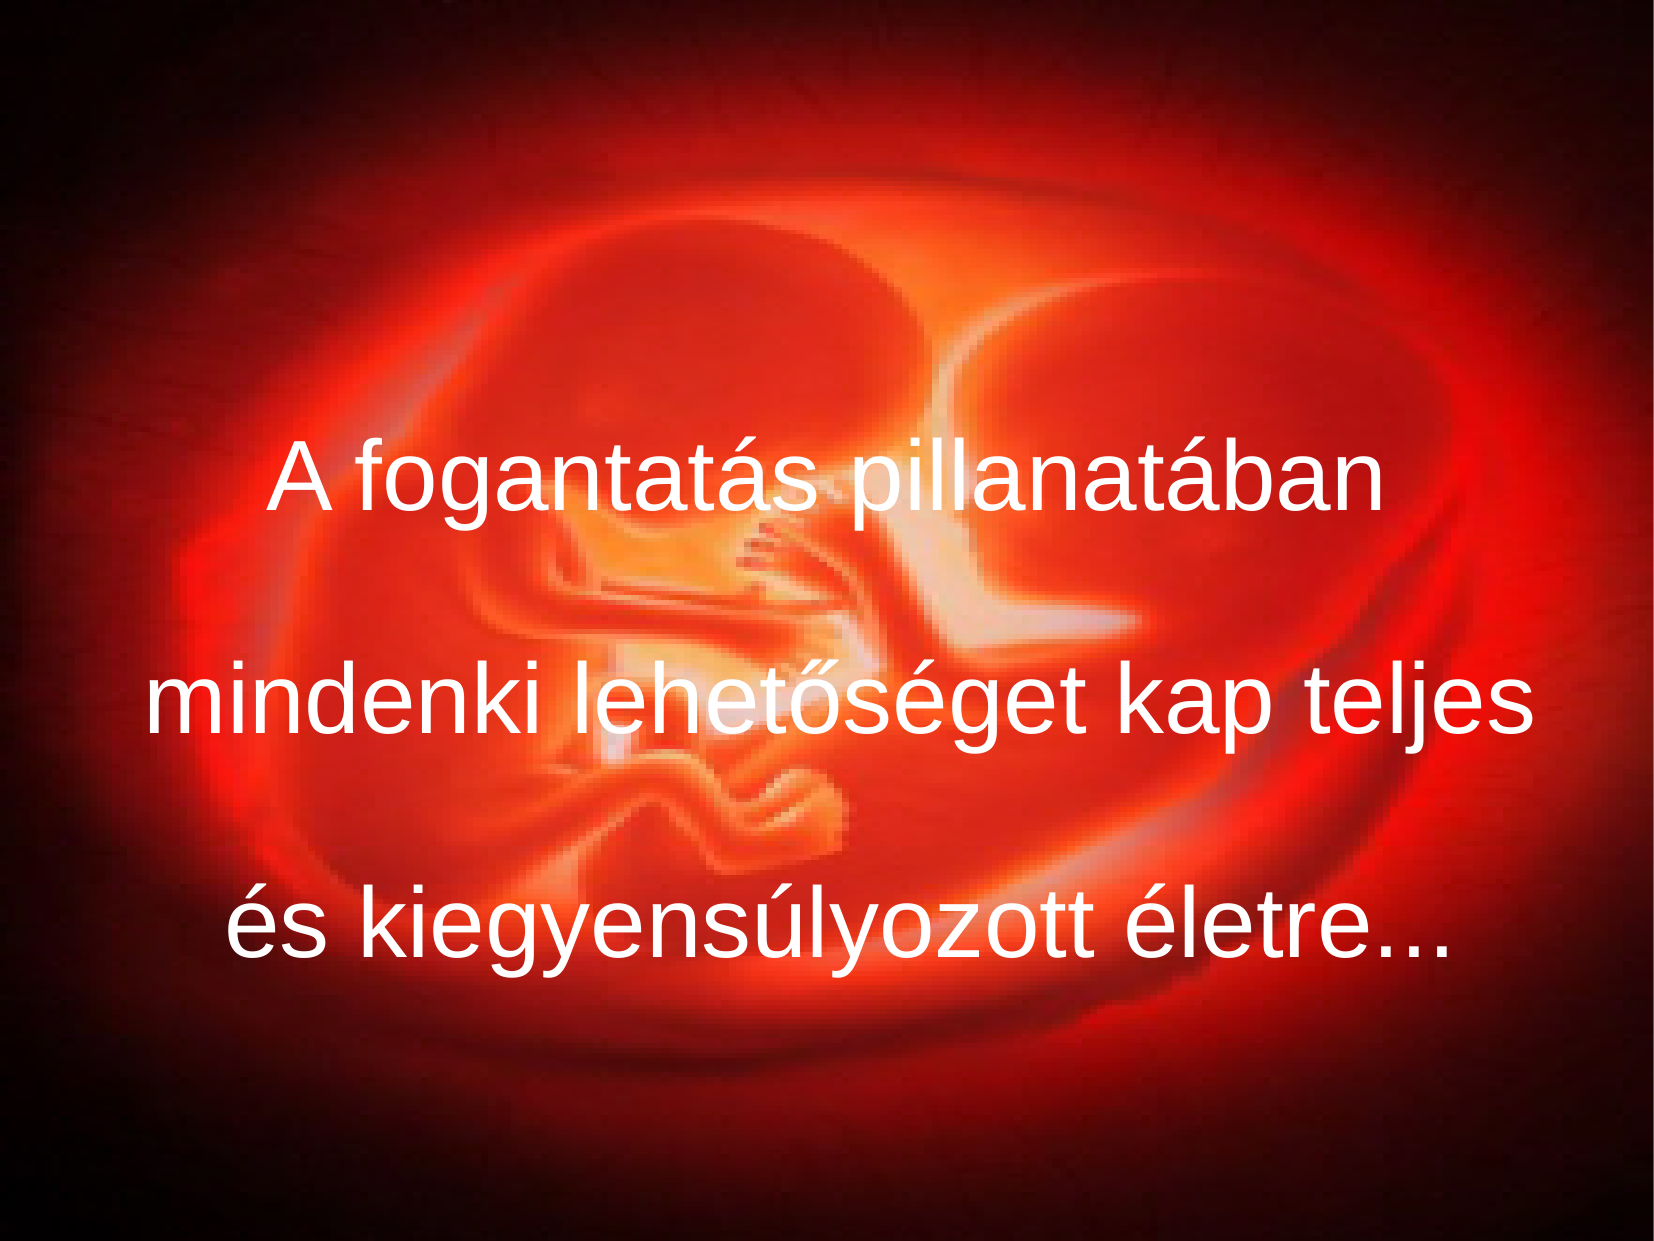

# A fogantatás pillanatában
 mindenki lehetőséget kap teljes
 és kiegyensúlyozott életre...